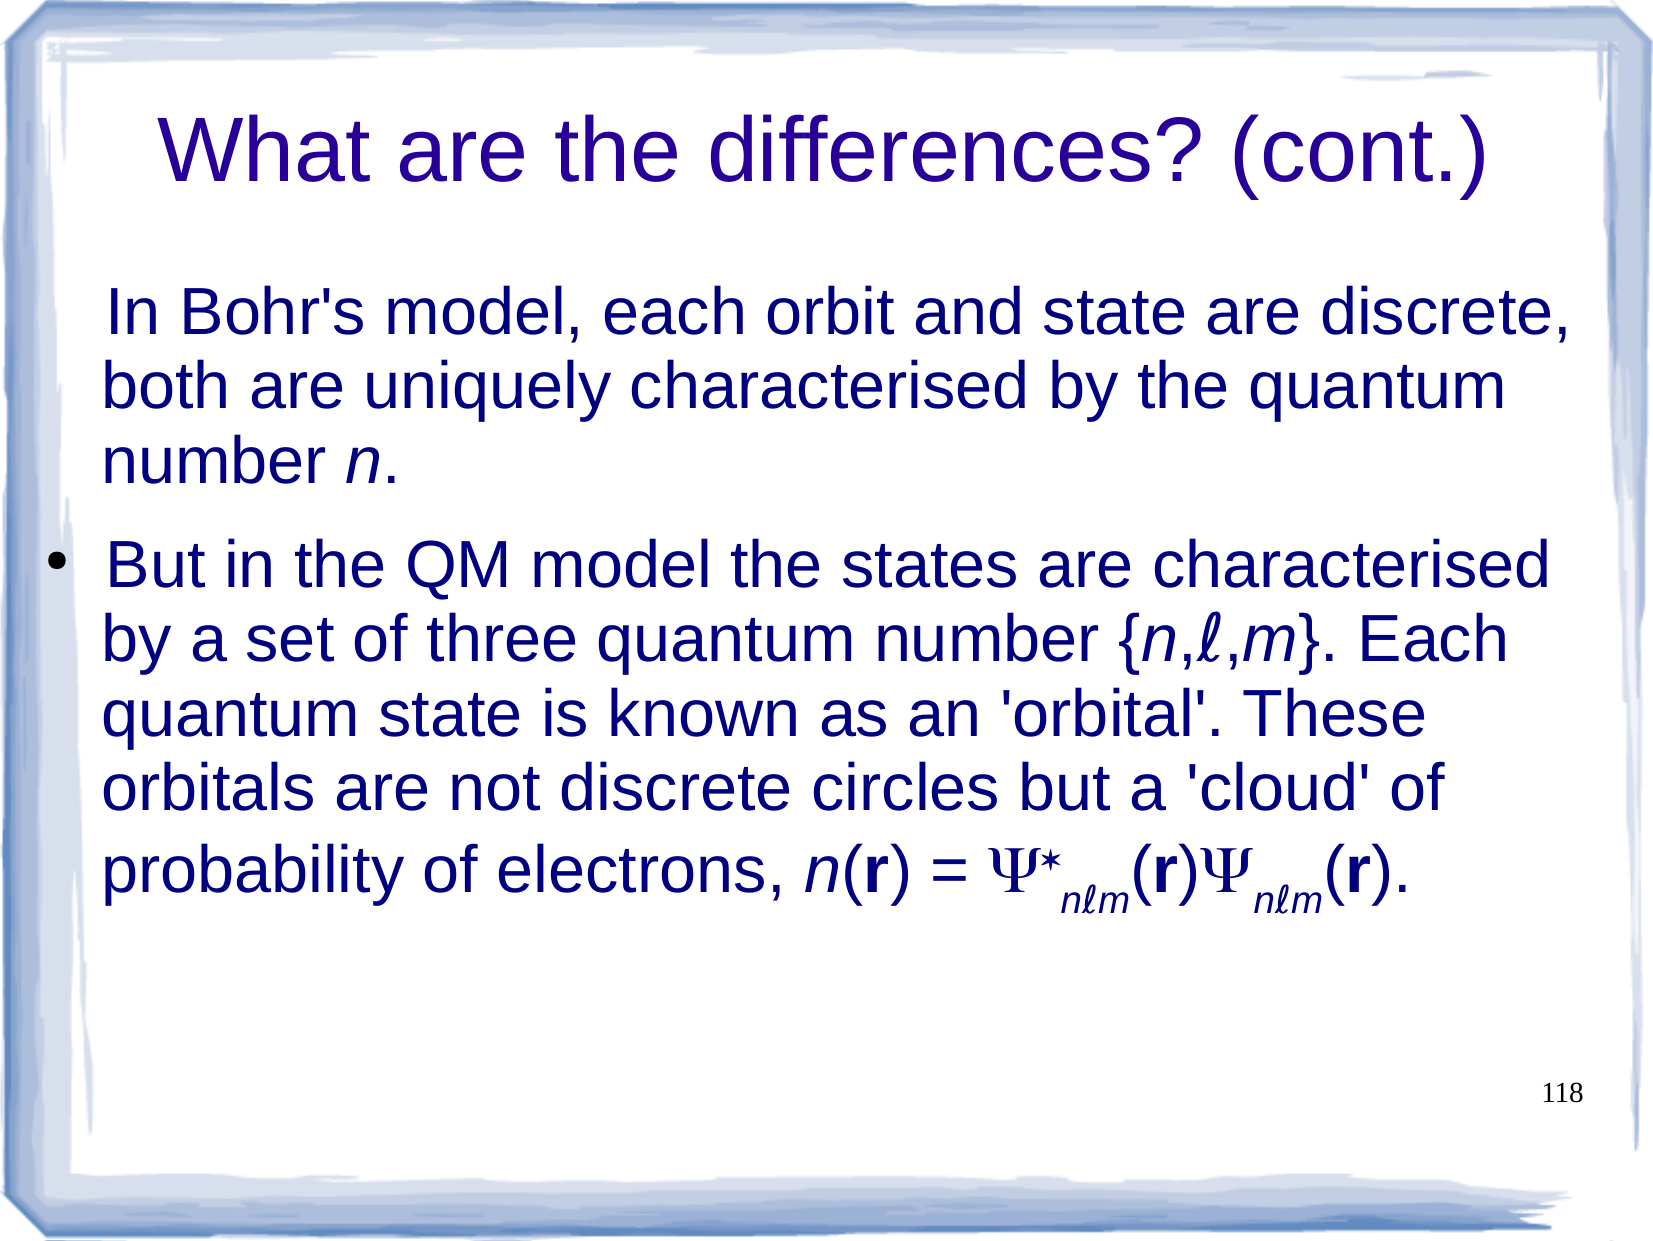

# What are the differences? (cont.)
 In Bohr's model, each orbit and state are discrete, both are uniquely characterised by the quantum number n.
 But in the QM model the states are characterised by a set of three quantum number {n,ℓ,m}. Each quantum state is known as an 'orbital'. These orbitals are not discrete circles but a 'cloud' of probability of electrons, n(r) = Y*nℓm(r)Ynℓm(r).
118